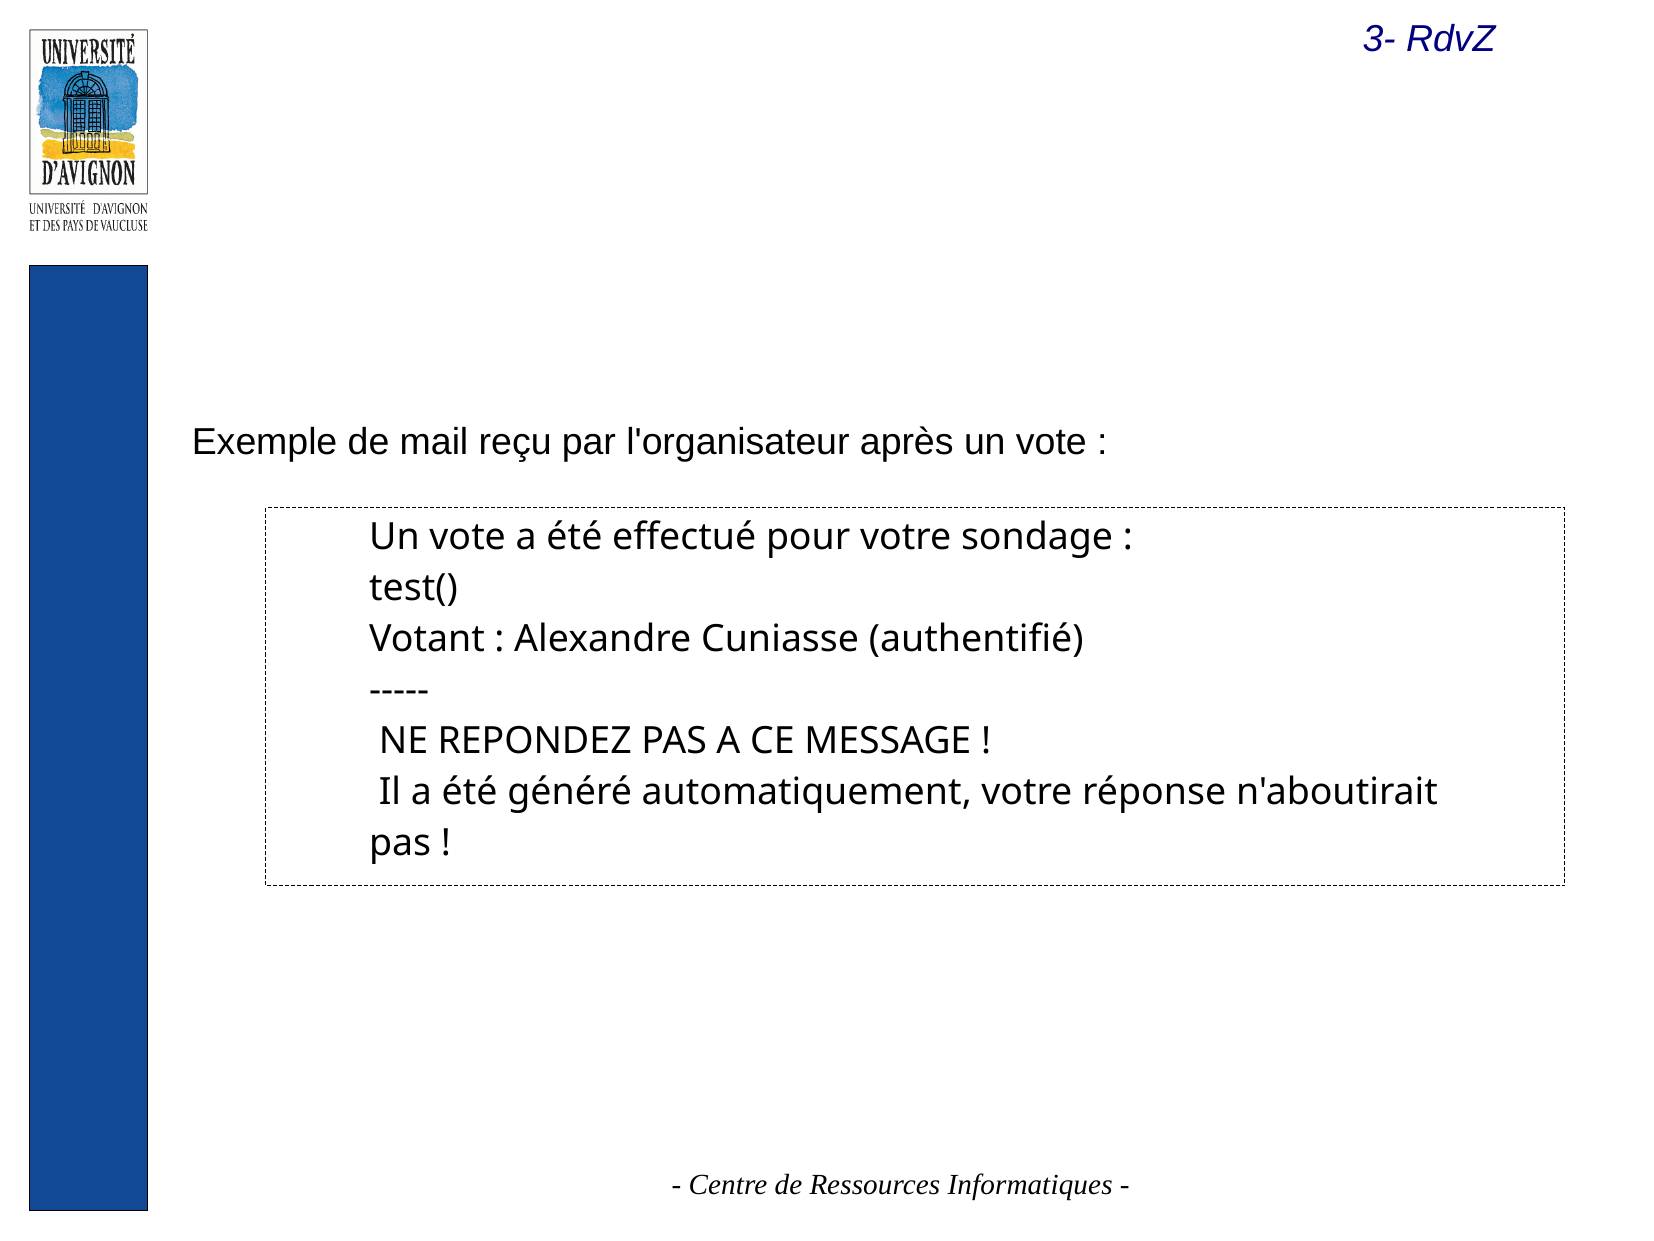

3- RdvZ
Exemple de mail reçu par l'organisateur après un vote :
Un vote a été effectué pour votre sondage :
test()
Votant : Alexandre Cuniasse (authentifié)
-----
 NE REPONDEZ PAS A CE MESSAGE !
 Il a été généré automatiquement, votre réponse n'aboutirait pas !
 - Centre de Ressources Informatiques -